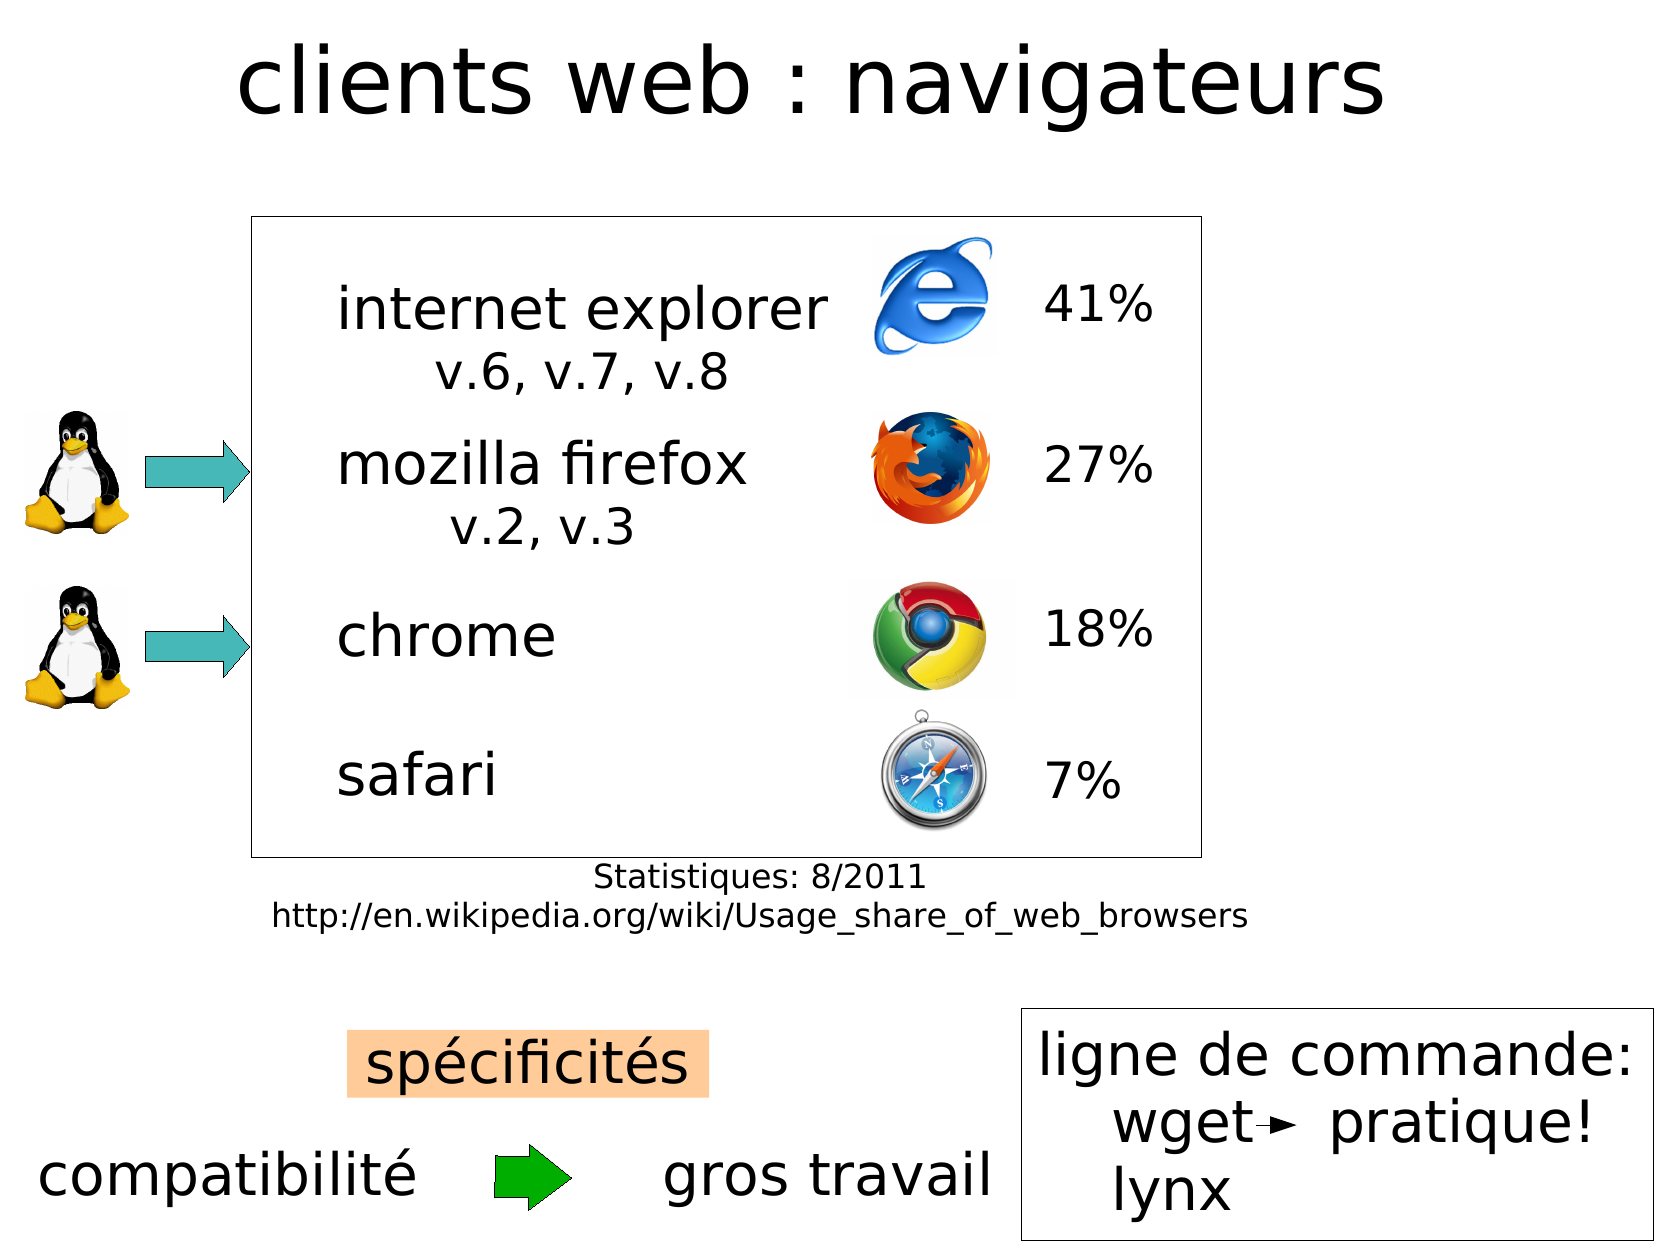

# clients web : navigateurs
internet explorer
v.6, v.7, v.8
41%
mozilla firefox
v.2, v.3
27%
18%
chrome
safari
7%
Statistiques: 8/2011
http://en.wikipedia.org/wiki/Usage_share_of_web_browsers
ligne de commande:
	wget pratique!
	lynx
 spécificités
compatibilité
gros travail